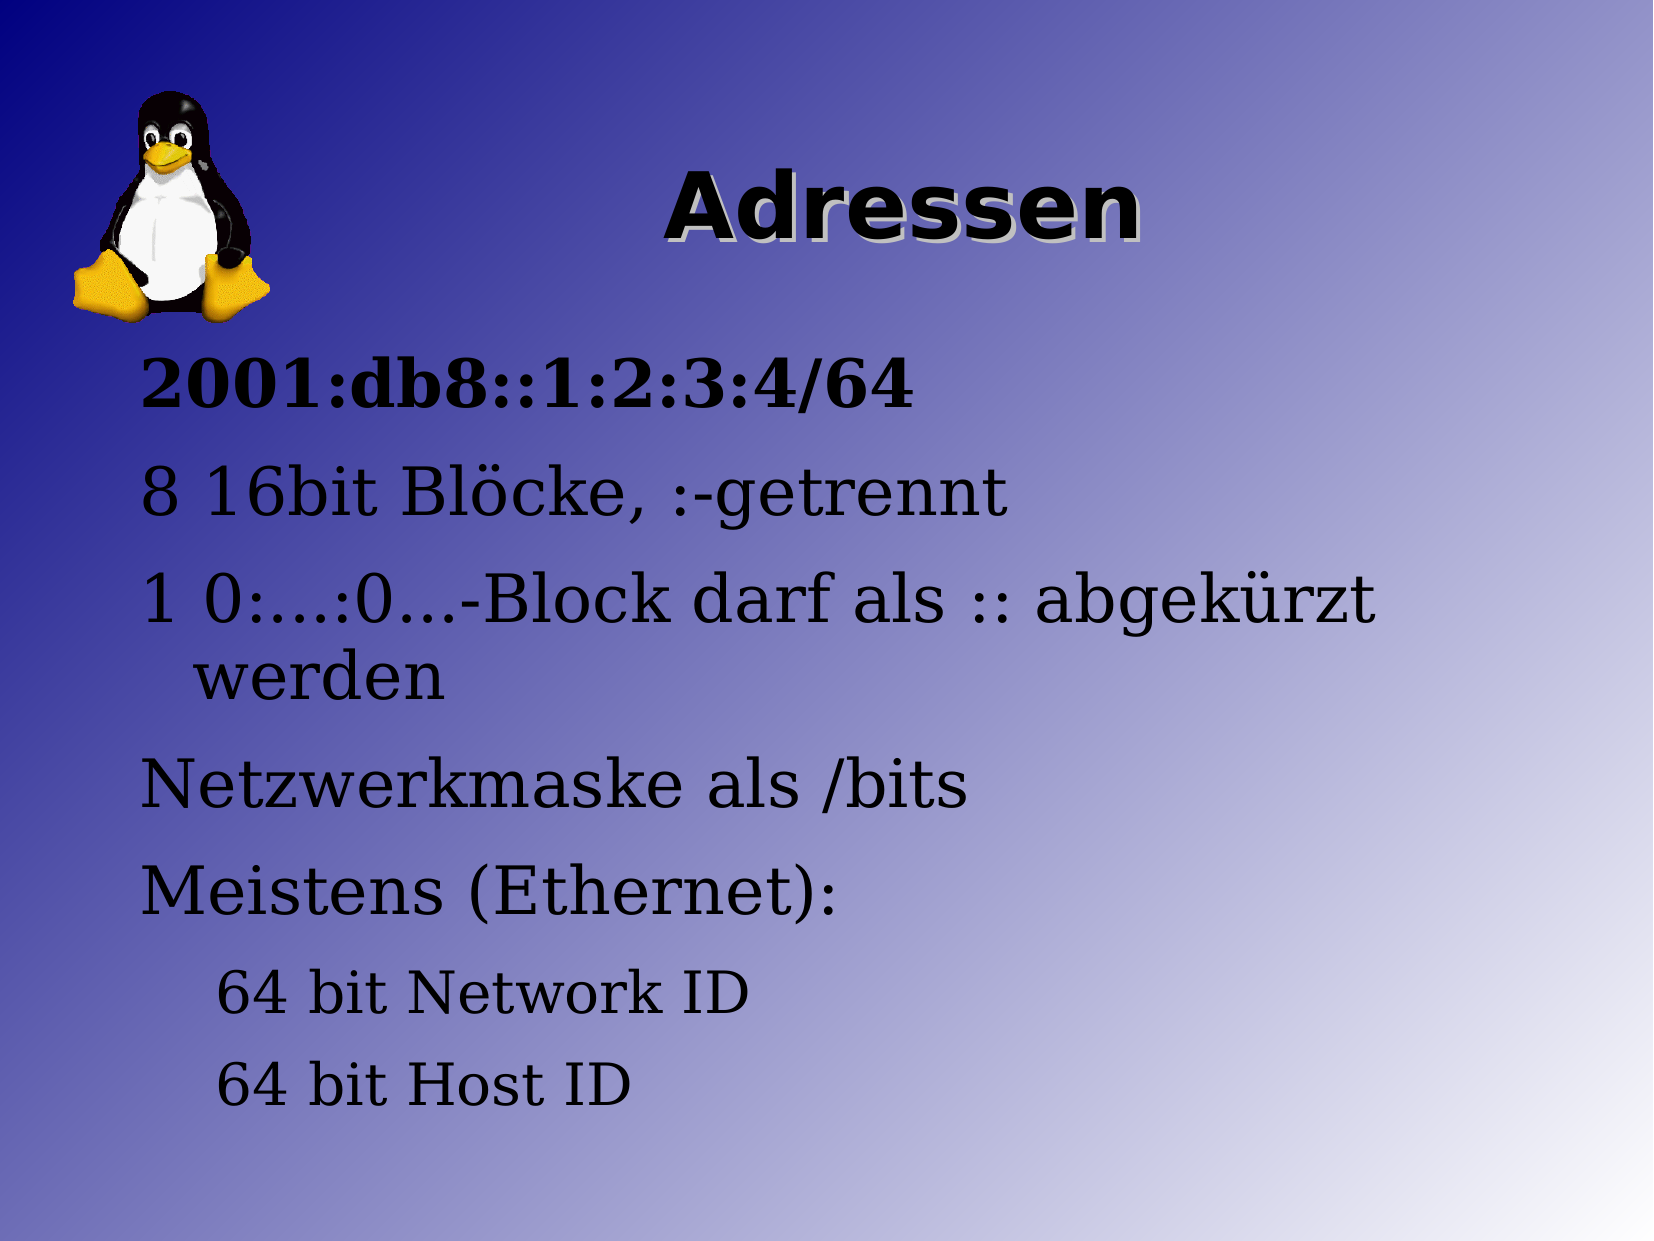

# Adressen
2001:db8::1:2:3:4/64
8 16bit Blöcke, :-getrennt
1 0:...:0...-Block darf als :: abgekürzt werden
Netzwerkmaske als /bits
Meistens (Ethernet):
64 bit Network ID
64 bit Host ID